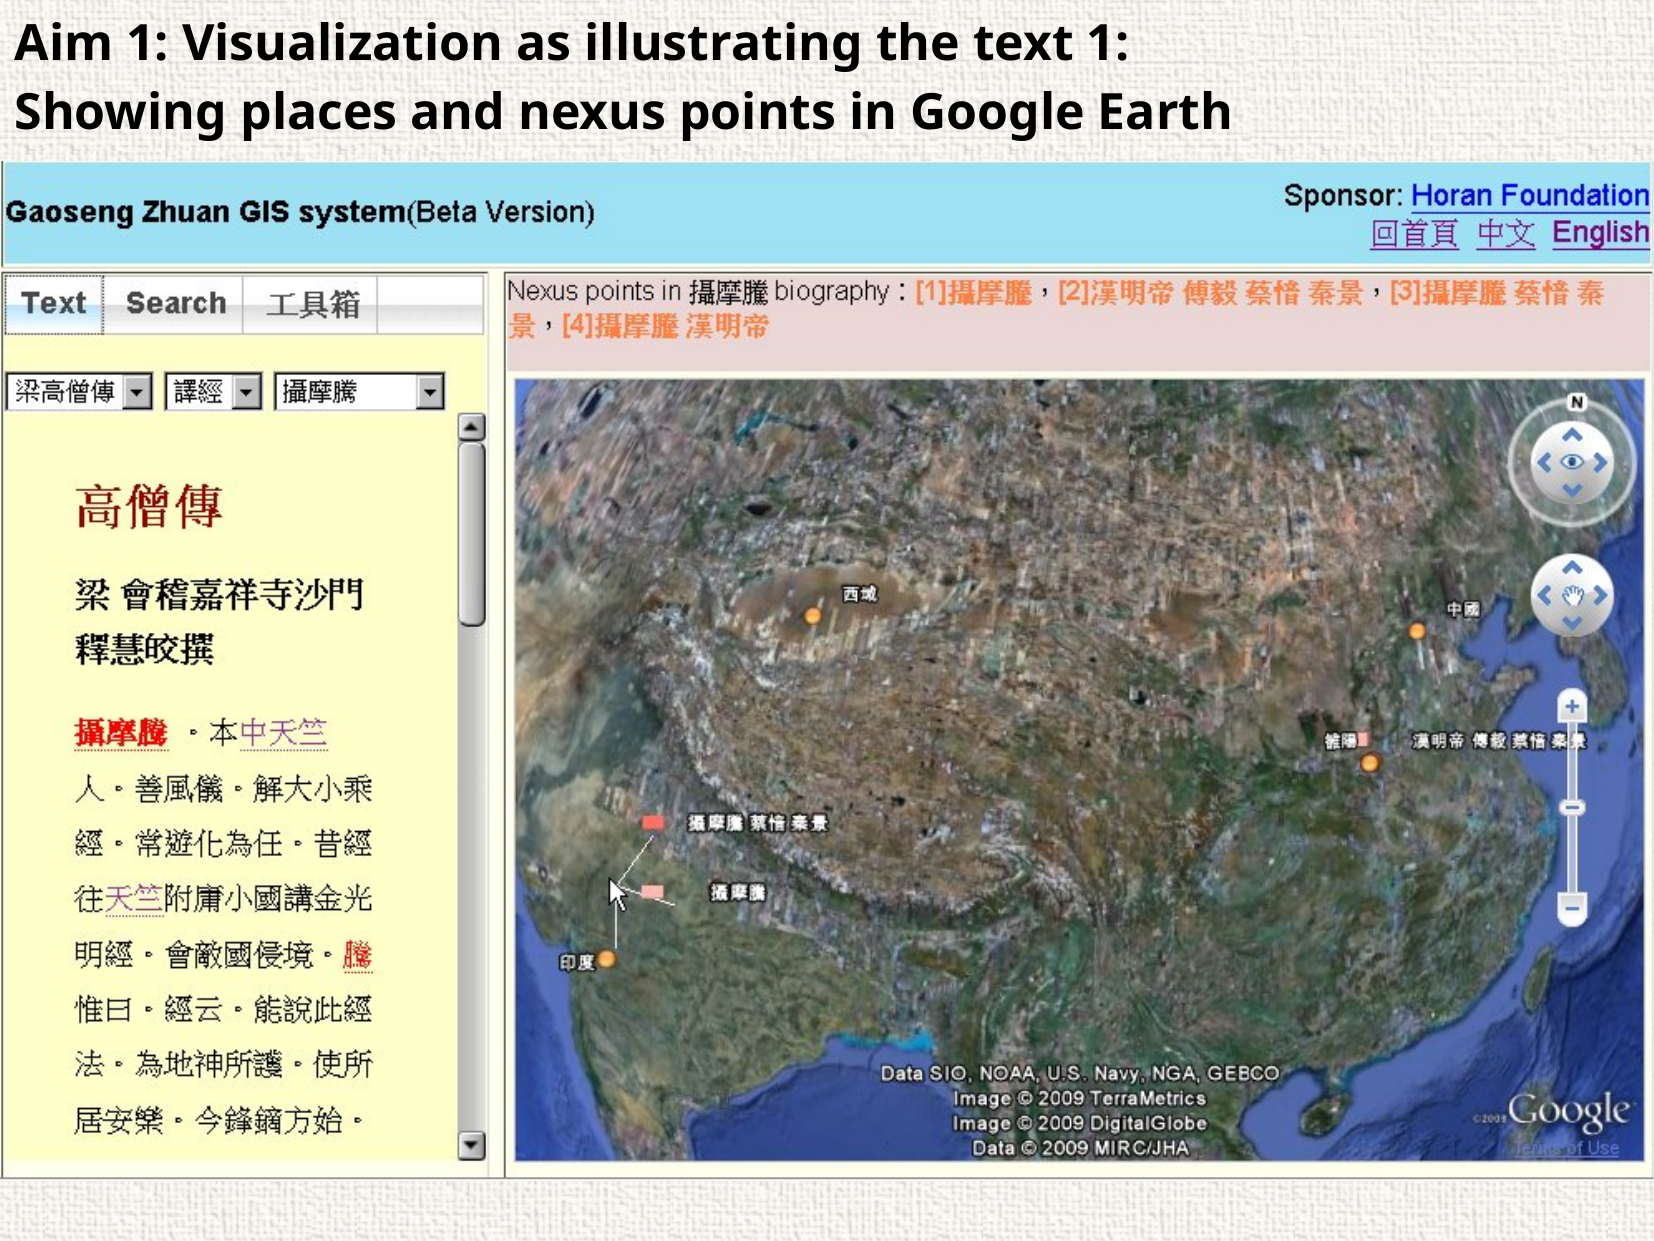

Aim 1: Visualization as illustrating the text 1:
Showing places and nexus points in Google Earth